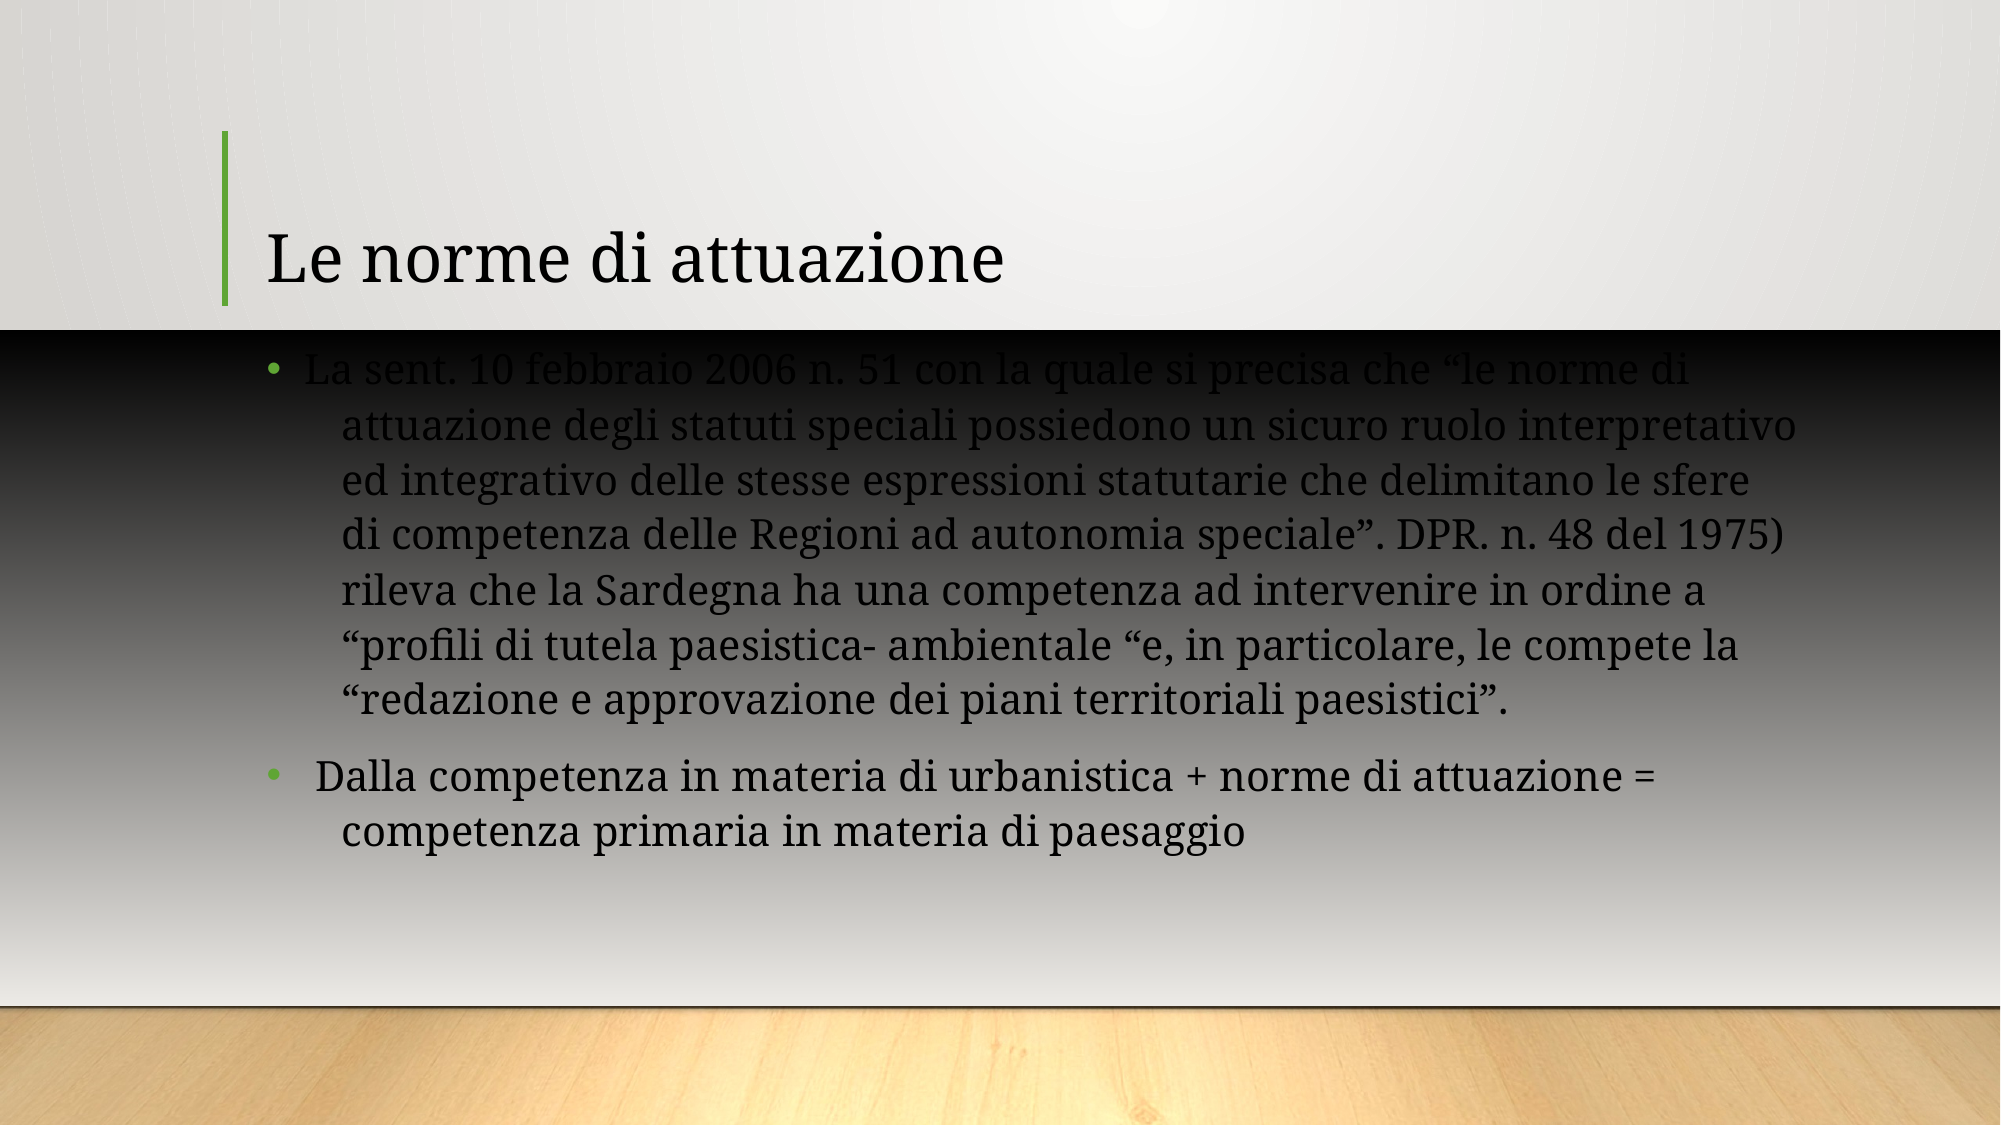

# Le norme di attuazione
La sent. 10 febbraio 2006 n. 51 con la quale si precisa che “le norme di attuazione degli statuti speciali possiedono un sicuro ruolo interpretativo ed integrativo delle stesse espressioni statutarie che delimitano le sfere di competenza delle Regioni ad autonomia speciale”. DPR. n. 48 del 1975) rileva che la Sardegna ha una competenza ad intervenire in ordine a “profili di tutela paesistica- ambientale “e, in particolare, le compete la “redazione e approvazione dei piani territoriali paesistici”.
 Dalla competenza in materia di urbanistica + norme di attuazione = competenza primaria in materia di paesaggio